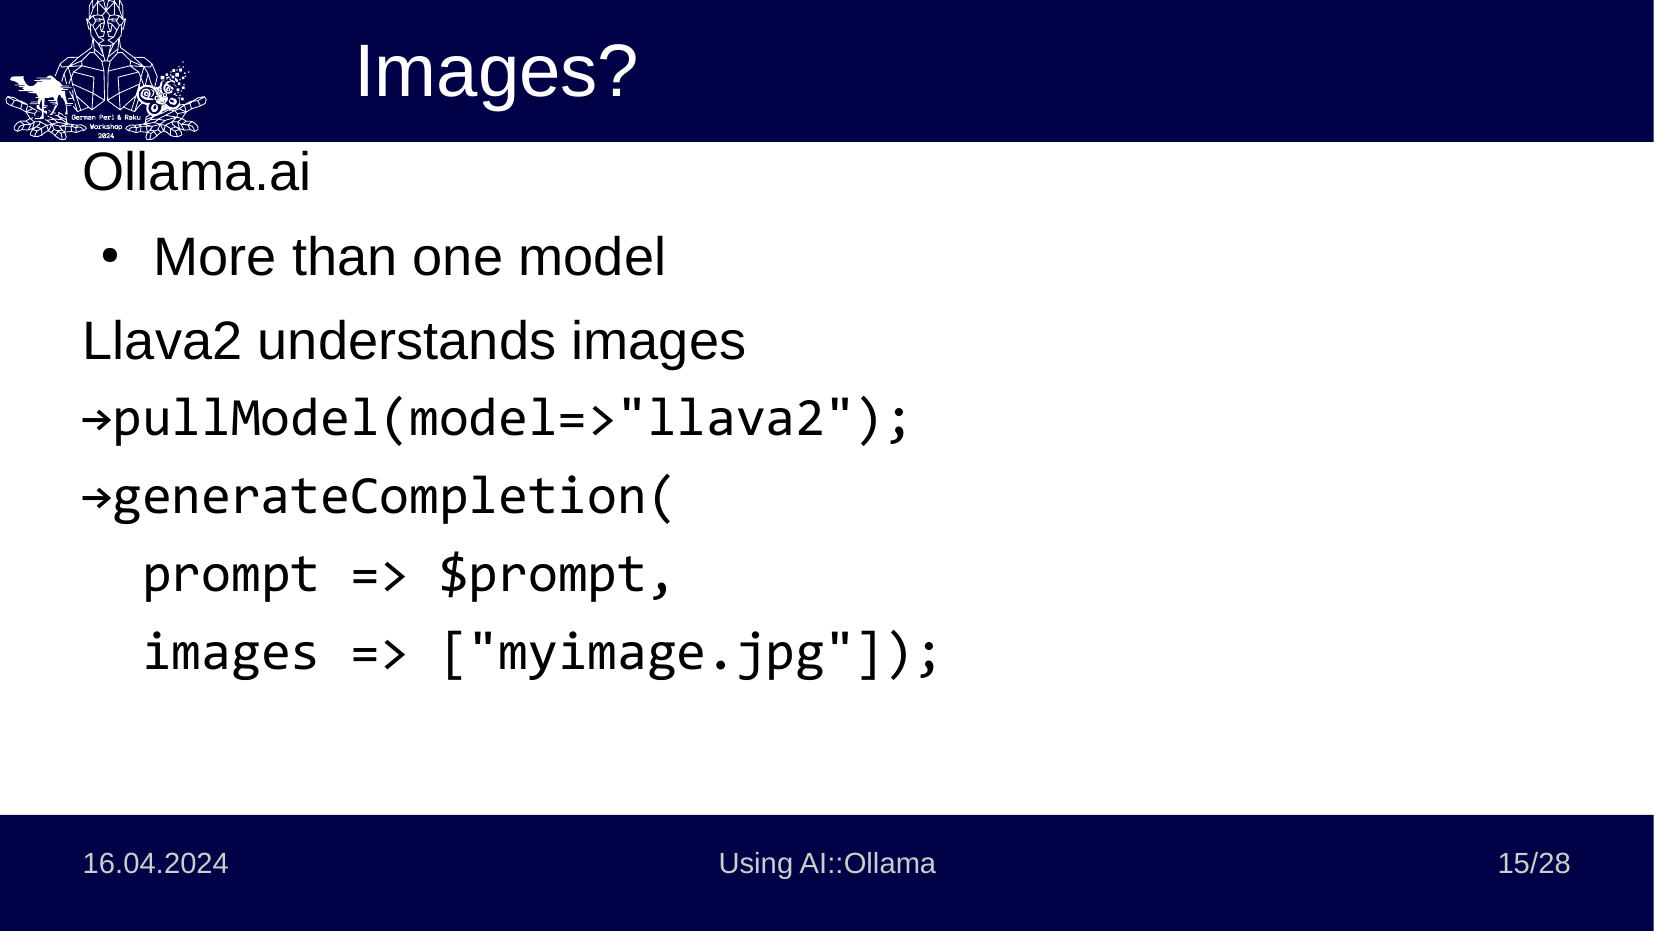

# Images?
Ollama.ai
More than one model
Llava2 understands images
→pullModel(model=>"llava2");
→generateCompletion(
 prompt => $prompt,
 images => ["myimage.jpg"]);
08. März 2019
15